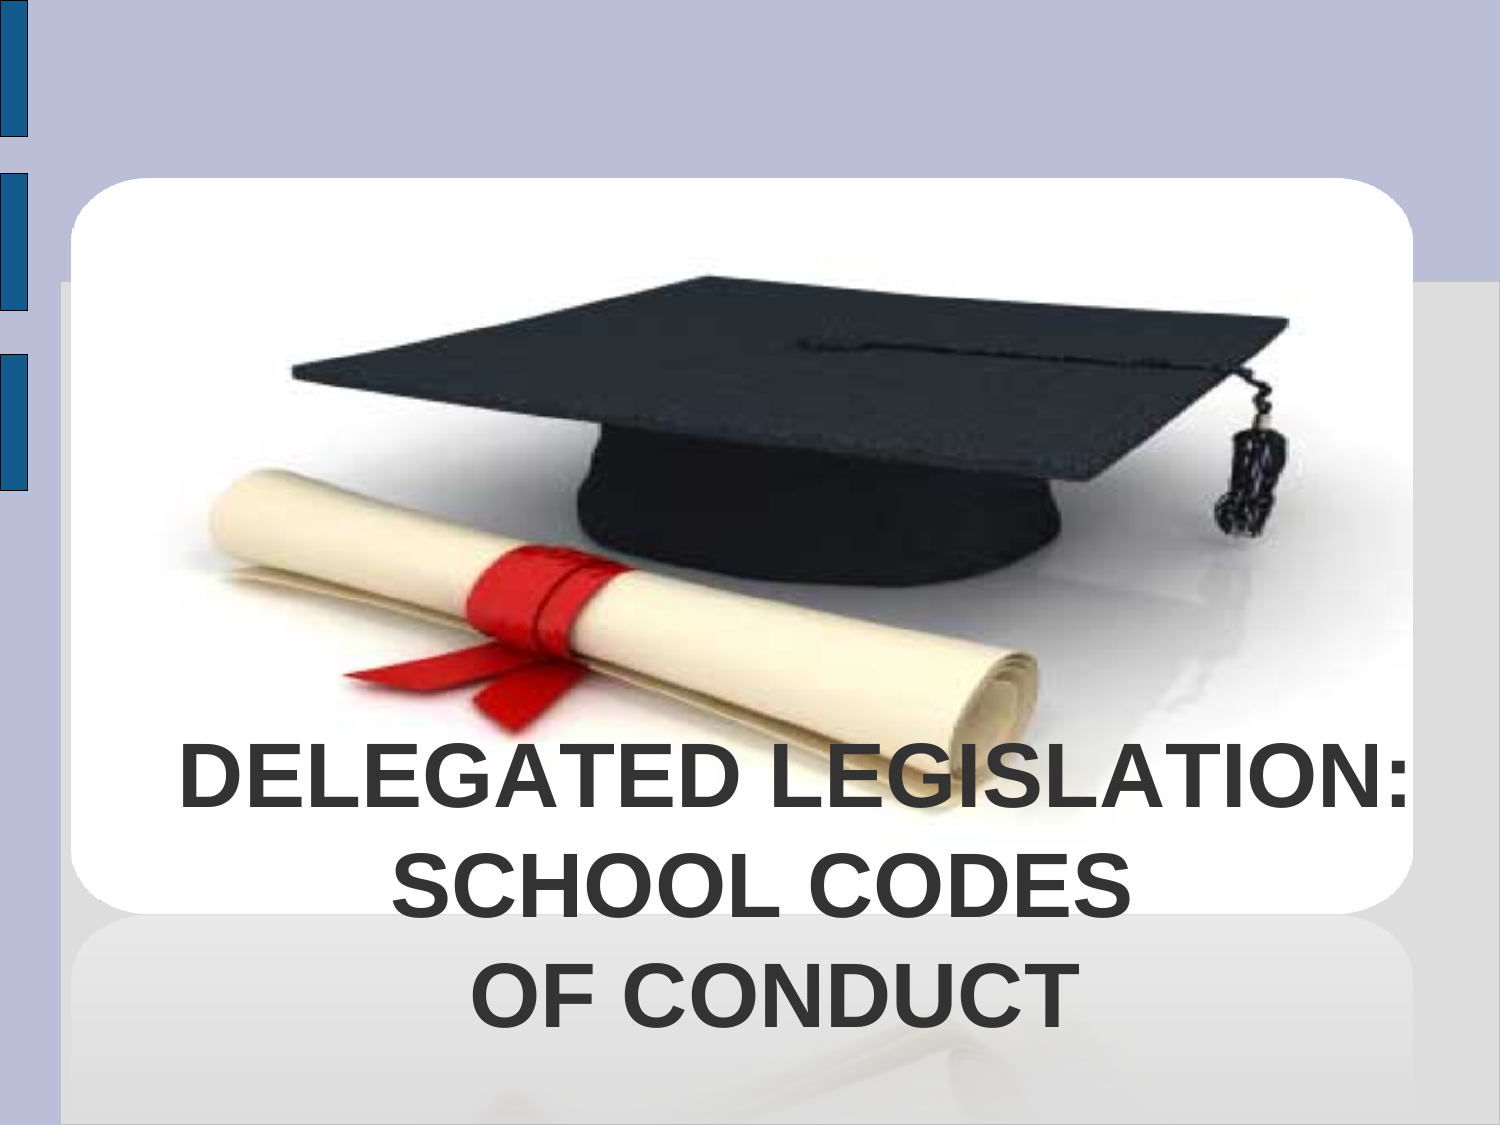

# DELEGATED LEGISLATION: SCHOOL CODES OF CONDUCT